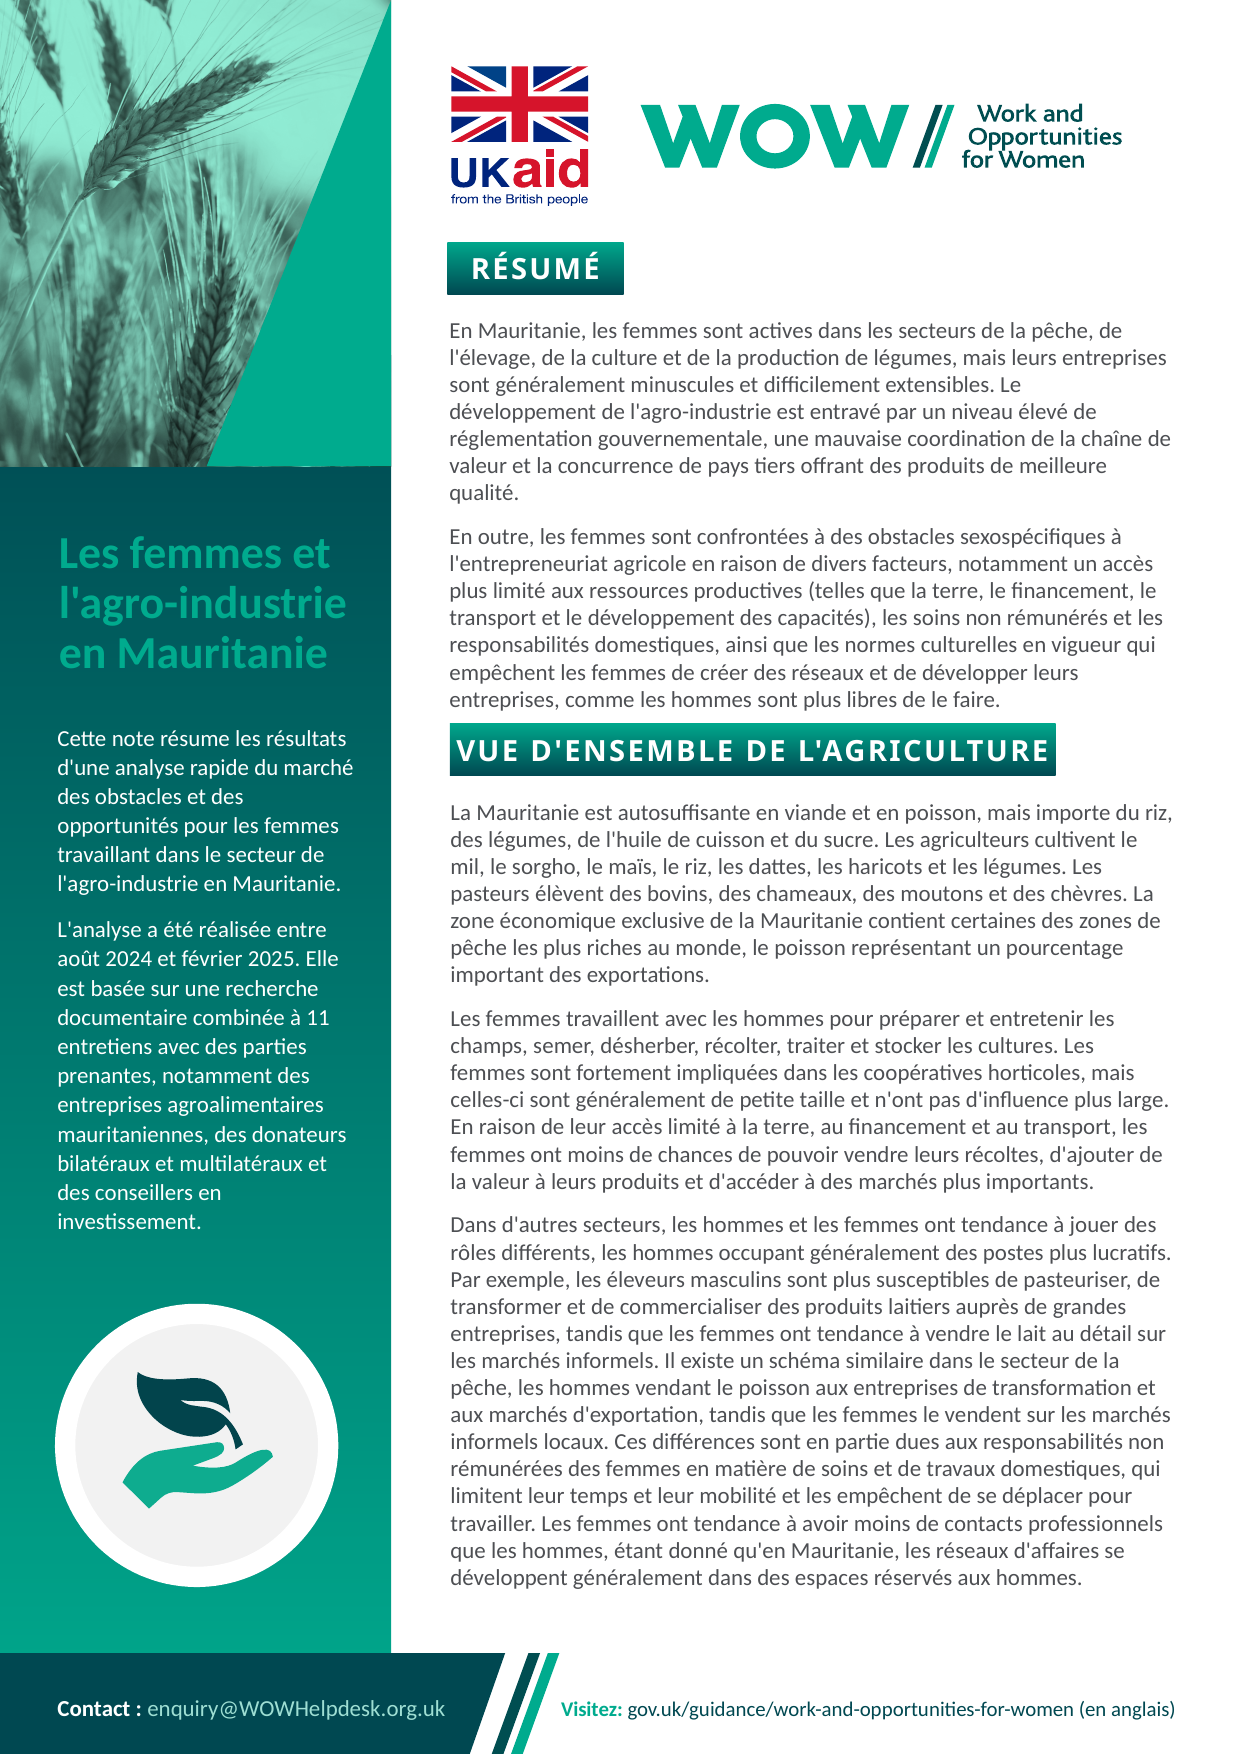

RÉSUMÉ
En Mauritanie, les femmes sont actives dans les secteurs de la pêche, de l'élevage, de la culture et de la production de légumes, mais leurs entreprises sont généralement minuscules et difficilement extensibles. Le développement de l'agro-industrie est entravé par un niveau élevé de réglementation gouvernementale, une mauvaise coordination de la chaîne de valeur et la concurrence de pays tiers offrant des produits de meilleure qualité.
En outre, les femmes sont confrontées à des obstacles sexospécifiques à l'entrepreneuriat agricole en raison de divers facteurs, notamment un accès plus limité aux ressources productives (telles que la terre, le financement, le transport et le développement des capacités), les soins non rémunérés et les responsabilités domestiques, ainsi que les normes culturelles en vigueur qui empêchent les femmes de créer des réseaux et de développer leurs entreprises, comme les hommes sont plus libres de le faire.
Les femmes et l'agro-industrie
en Mauritanie
Cette note résume les résultats d'une analyse rapide du marché des obstacles et des opportunités pour les femmes travaillant dans le secteur de l'agro-industrie en Mauritanie.
L'analyse a été réalisée entre août 2024 et février 2025. Elle est basée sur une recherche documentaire combinée à 11 entretiens avec des parties prenantes, notamment des entreprises agroalimentaires mauritaniennes, des donateurs bilatéraux et multilatéraux et des conseillers en investissement.
VUE D'ENSEMBLE DE L'AGRICULTURE
La Mauritanie est autosuffisante en viande et en poisson, mais importe du riz, des légumes, de l'huile de cuisson et du sucre. Les agriculteurs cultivent le mil, le sorgho, le maïs, le riz, les dattes, les haricots et les légumes. Les pasteurs élèvent des bovins, des chameaux, des moutons et des chèvres. La zone économique exclusive de la Mauritanie contient certaines des zones de pêche les plus riches au monde, le poisson représentant un pourcentage important des exportations.
Les femmes travaillent avec les hommes pour préparer et entretenir les champs, semer, désherber, récolter, traiter et stocker les cultures. Les femmes sont fortement impliquées dans les coopératives horticoles, mais celles-ci sont généralement de petite taille et n'ont pas d'influence plus large. En raison de leur accès limité à la terre, au financement et au transport, les femmes ont moins de chances de pouvoir vendre leurs récoltes, d'ajouter de la valeur à leurs produits et d'accéder à des marchés plus importants.
Dans d'autres secteurs, les hommes et les femmes ont tendance à jouer des rôles différents, les hommes occupant généralement des postes plus lucratifs. Par exemple, les éleveurs masculins sont plus susceptibles de pasteuriser, de transformer et de commercialiser des produits laitiers auprès de grandes entreprises, tandis que les femmes ont tendance à vendre le lait au détail sur les marchés informels. Il existe un schéma similaire dans le secteur de la pêche, les hommes vendant le poisson aux entreprises de transformation et aux marchés d'exportation, tandis que les femmes le vendent sur les marchés informels locaux. Ces différences sont en partie dues aux responsabilités non rémunérées des femmes en matière de soins et de travaux domestiques, qui limitent leur temps et leur mobilité et les empêchent de se déplacer pour travailler. Les femmes ont tendance à avoir moins de contacts professionnels que les hommes, étant donné qu'en Mauritanie, les réseaux d'affaires se développent généralement dans des espaces réservés aux hommes.
Visitez: gov.uk/guidance/work-and-opportunities-for-women (en anglais)
Contact : enquiry@WOWHelpdesk.org.uk